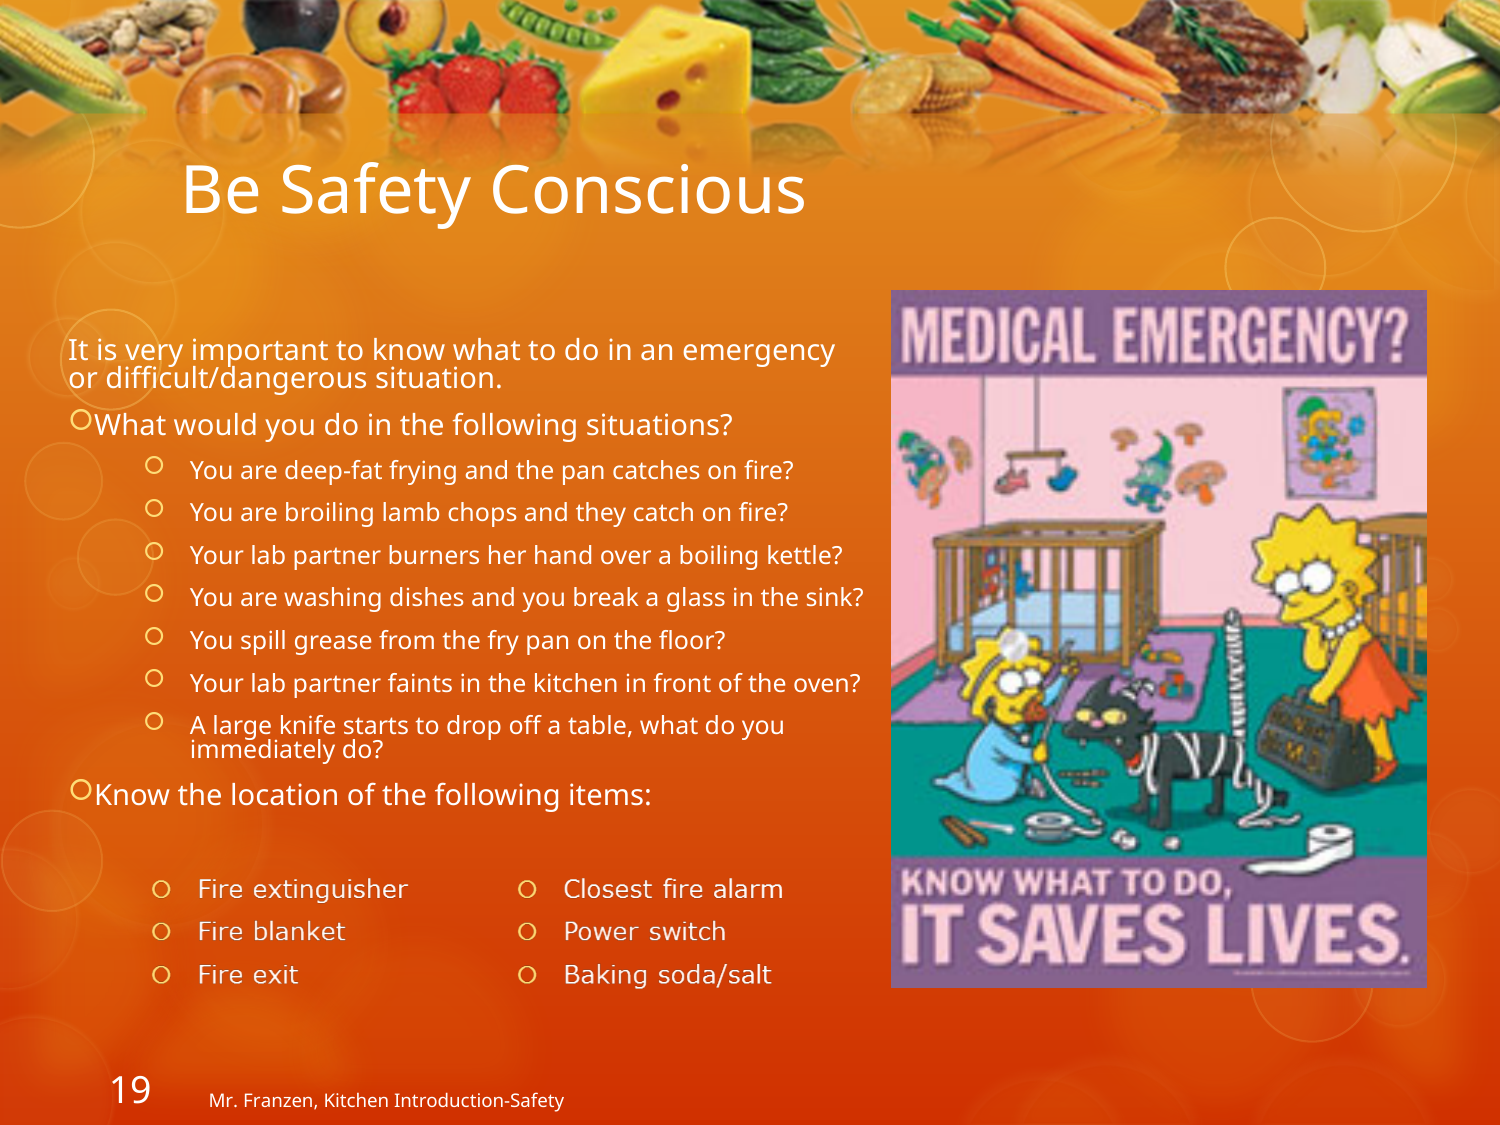

# Be Safety Conscious
It is very important to know what to do in an emergency or difficult/dangerous situation.
What would you do in the following situations?
You are deep-fat frying and the pan catches on fire?
You are broiling lamb chops and they catch on fire?
Your lab partner burners her hand over a boiling kettle?
You are washing dishes and you break a glass in the sink?
You spill grease from the fry pan on the floor?
Your lab partner faints in the kitchen in front of the oven?
A large knife starts to drop off a table, what do you immediately do?
Know the location of the following items:
Mr. Franzen, Kitchen Introduction-Safety